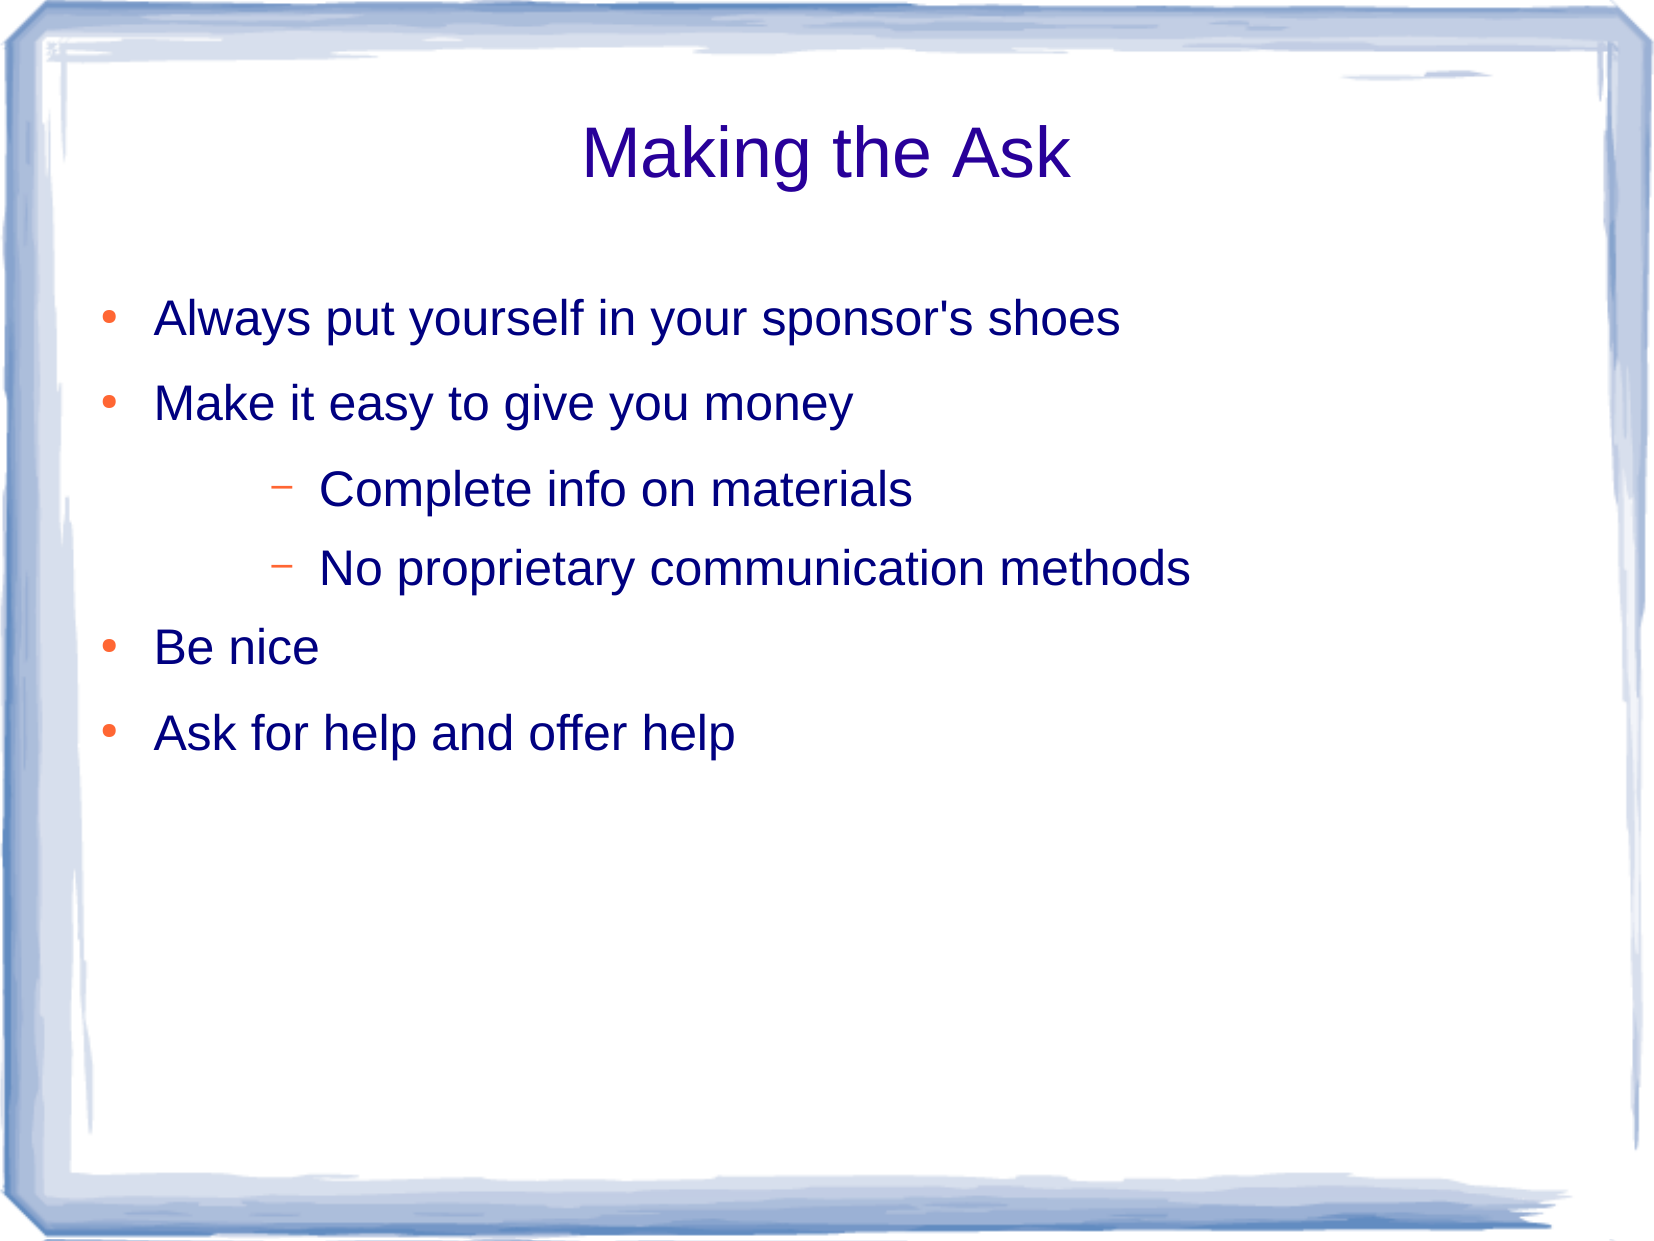

# Making the Ask
Always put yourself in your sponsor's shoes
Make it easy to give you money
Complete info on materials
No proprietary communication methods
Be nice
Ask for help and offer help